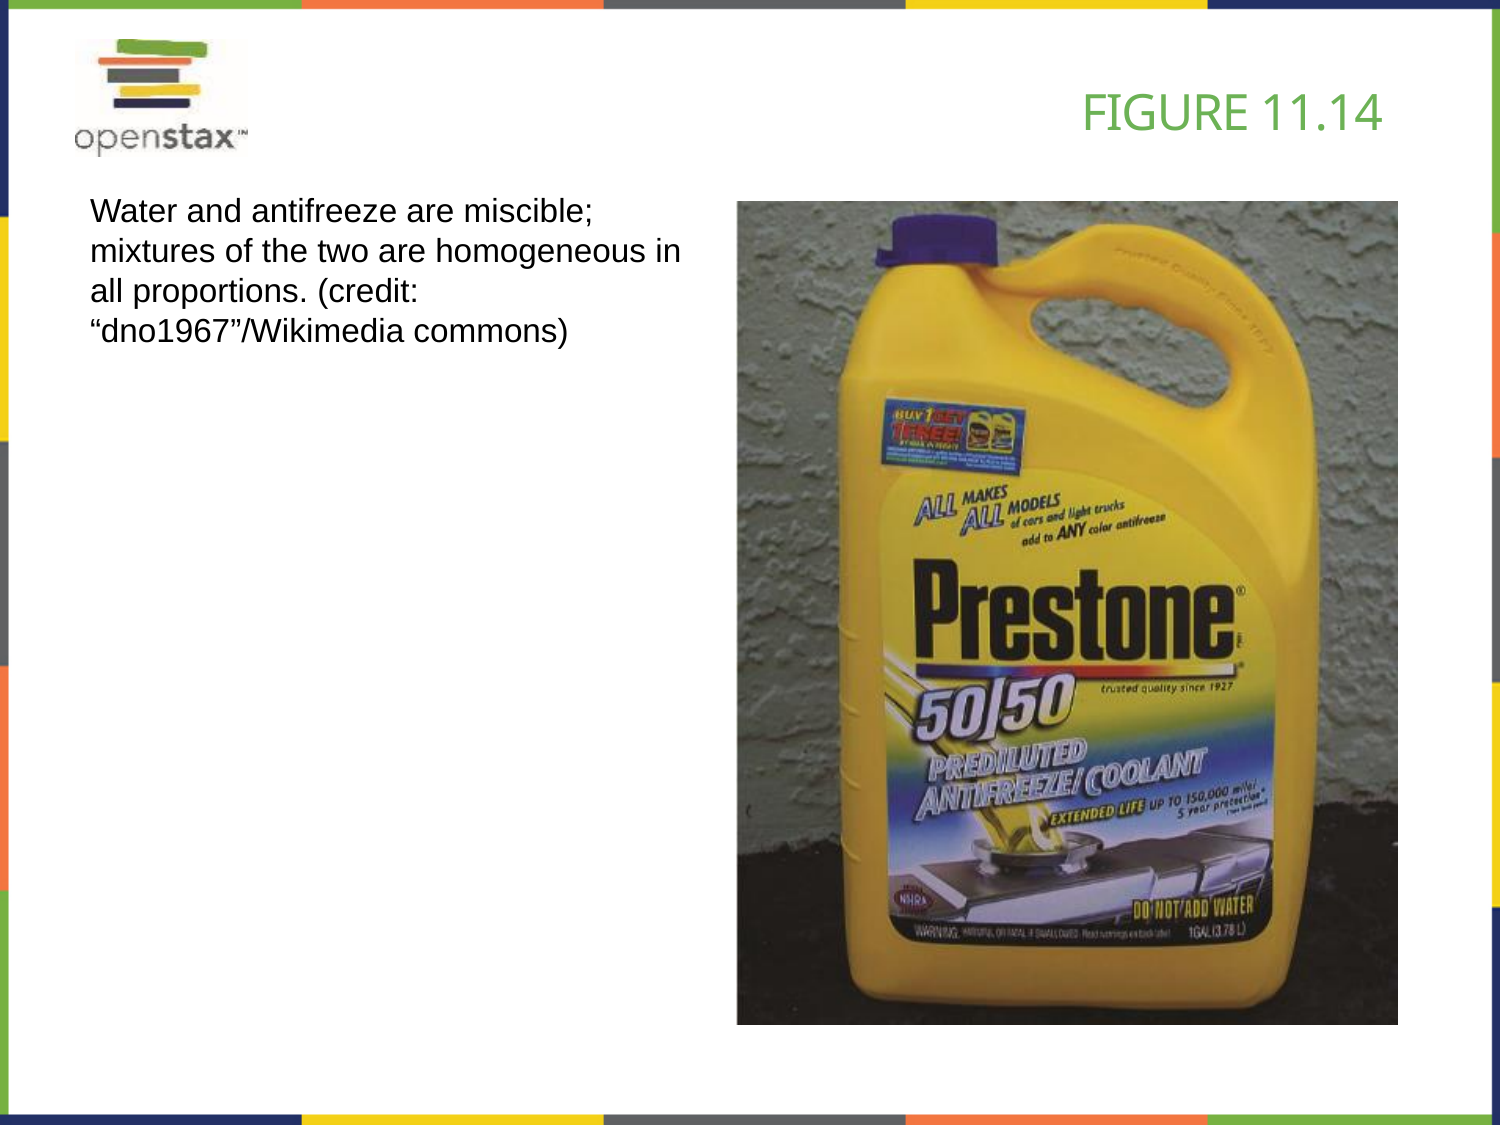

# Figure 11.14
Water and antifreeze are miscible; mixtures of the two are homogeneous in all proportions. (credit: “dno1967”/Wikimedia commons)